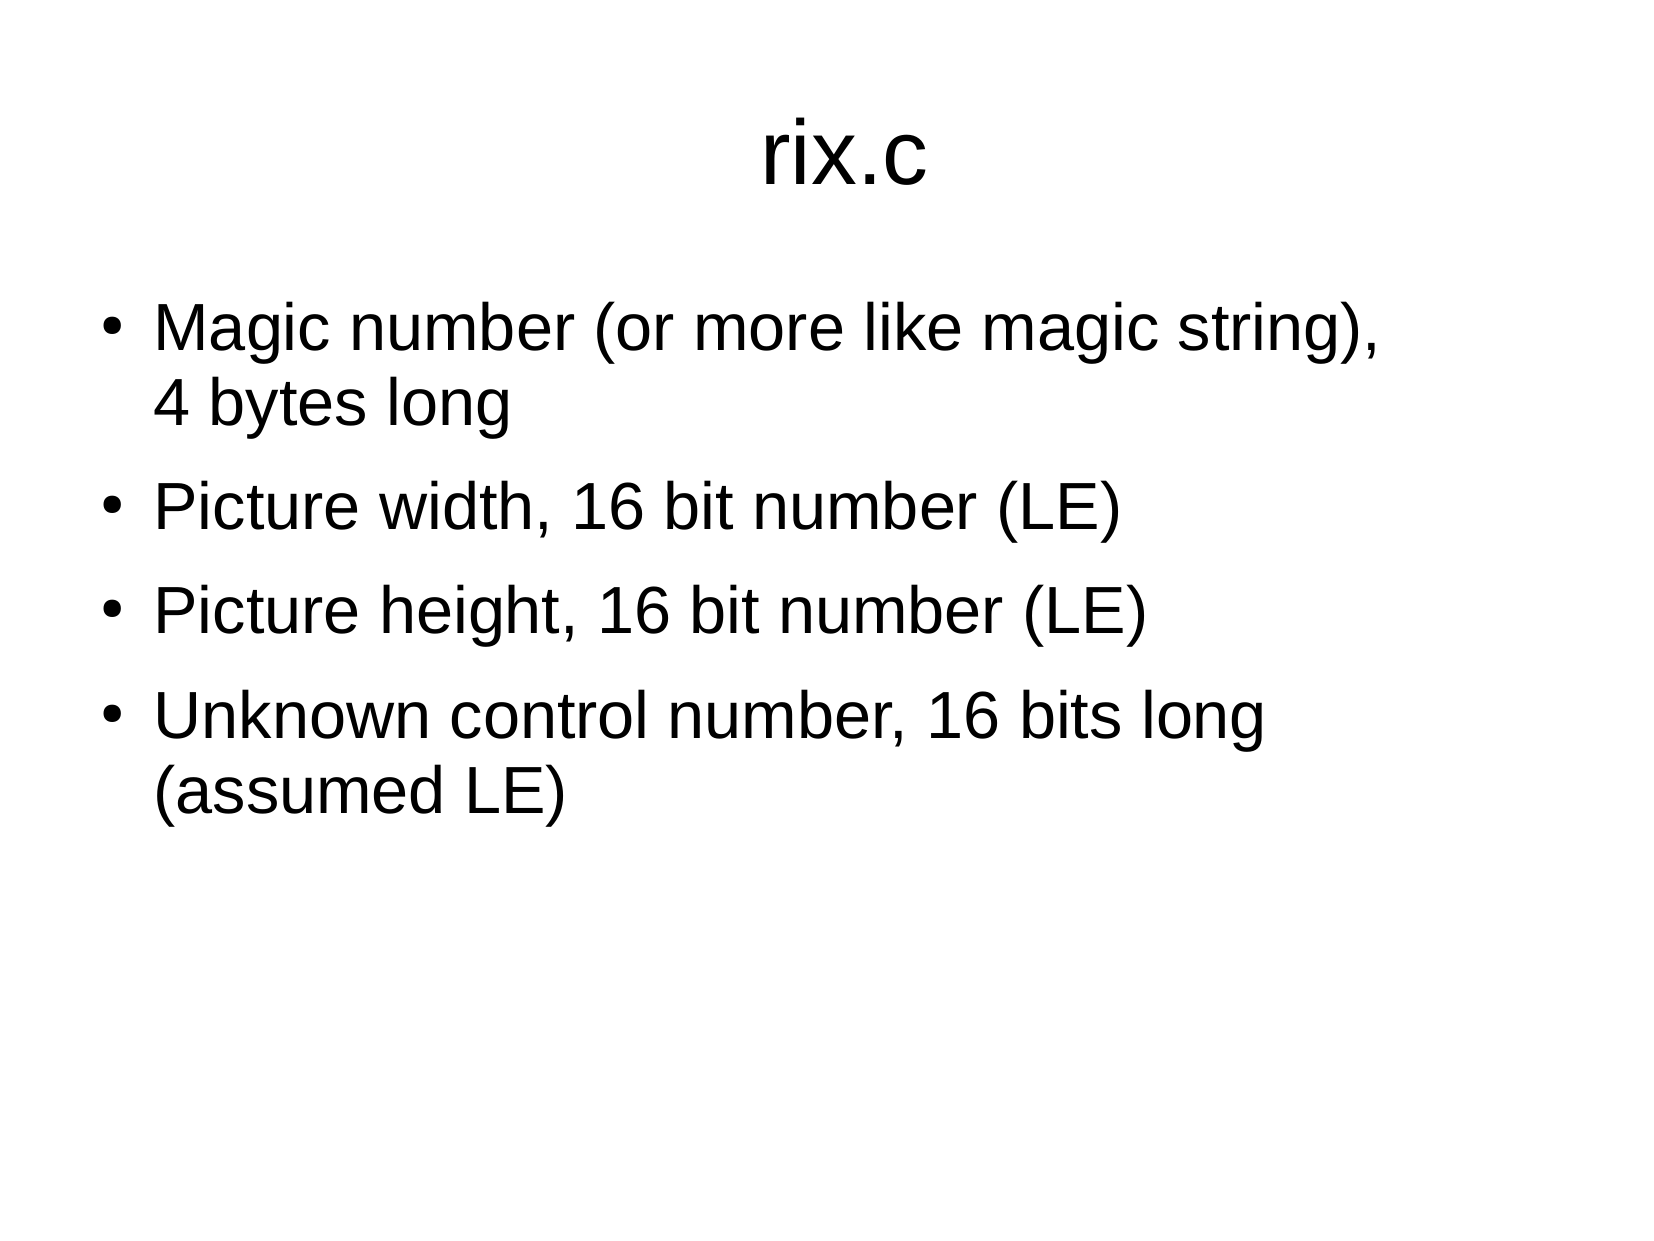

# rix.c
Magic number (or more like magic string),
4 bytes long
Picture width, 16 bit number (LE)
Picture height, 16 bit number (LE)
Unknown control number, 16 bits long (assumed LE)